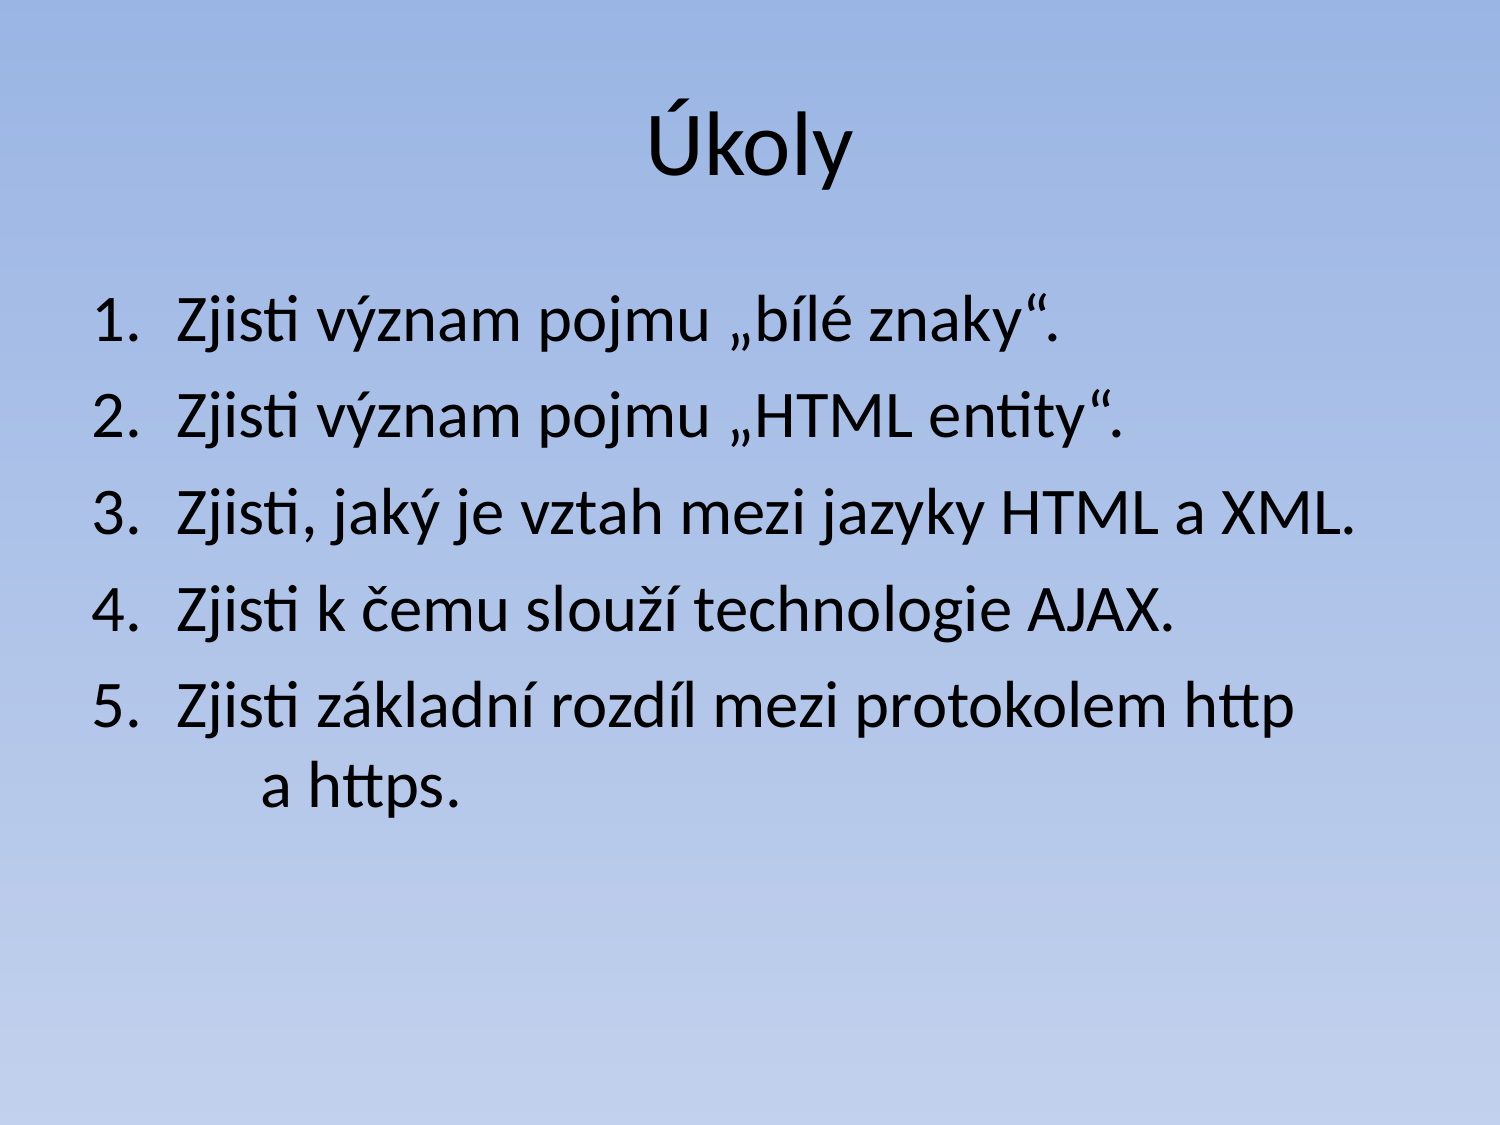

# Úkoly
Zjisti význam pojmu „bílé znaky“.
Zjisti význam pojmu „HTML entity“.
Zjisti, jaký je vztah mezi jazyky HTML a XML.
Zjisti k čemu slouží technologie AJAX.
Zjisti základní rozdíl mezi protokolem http
a https.